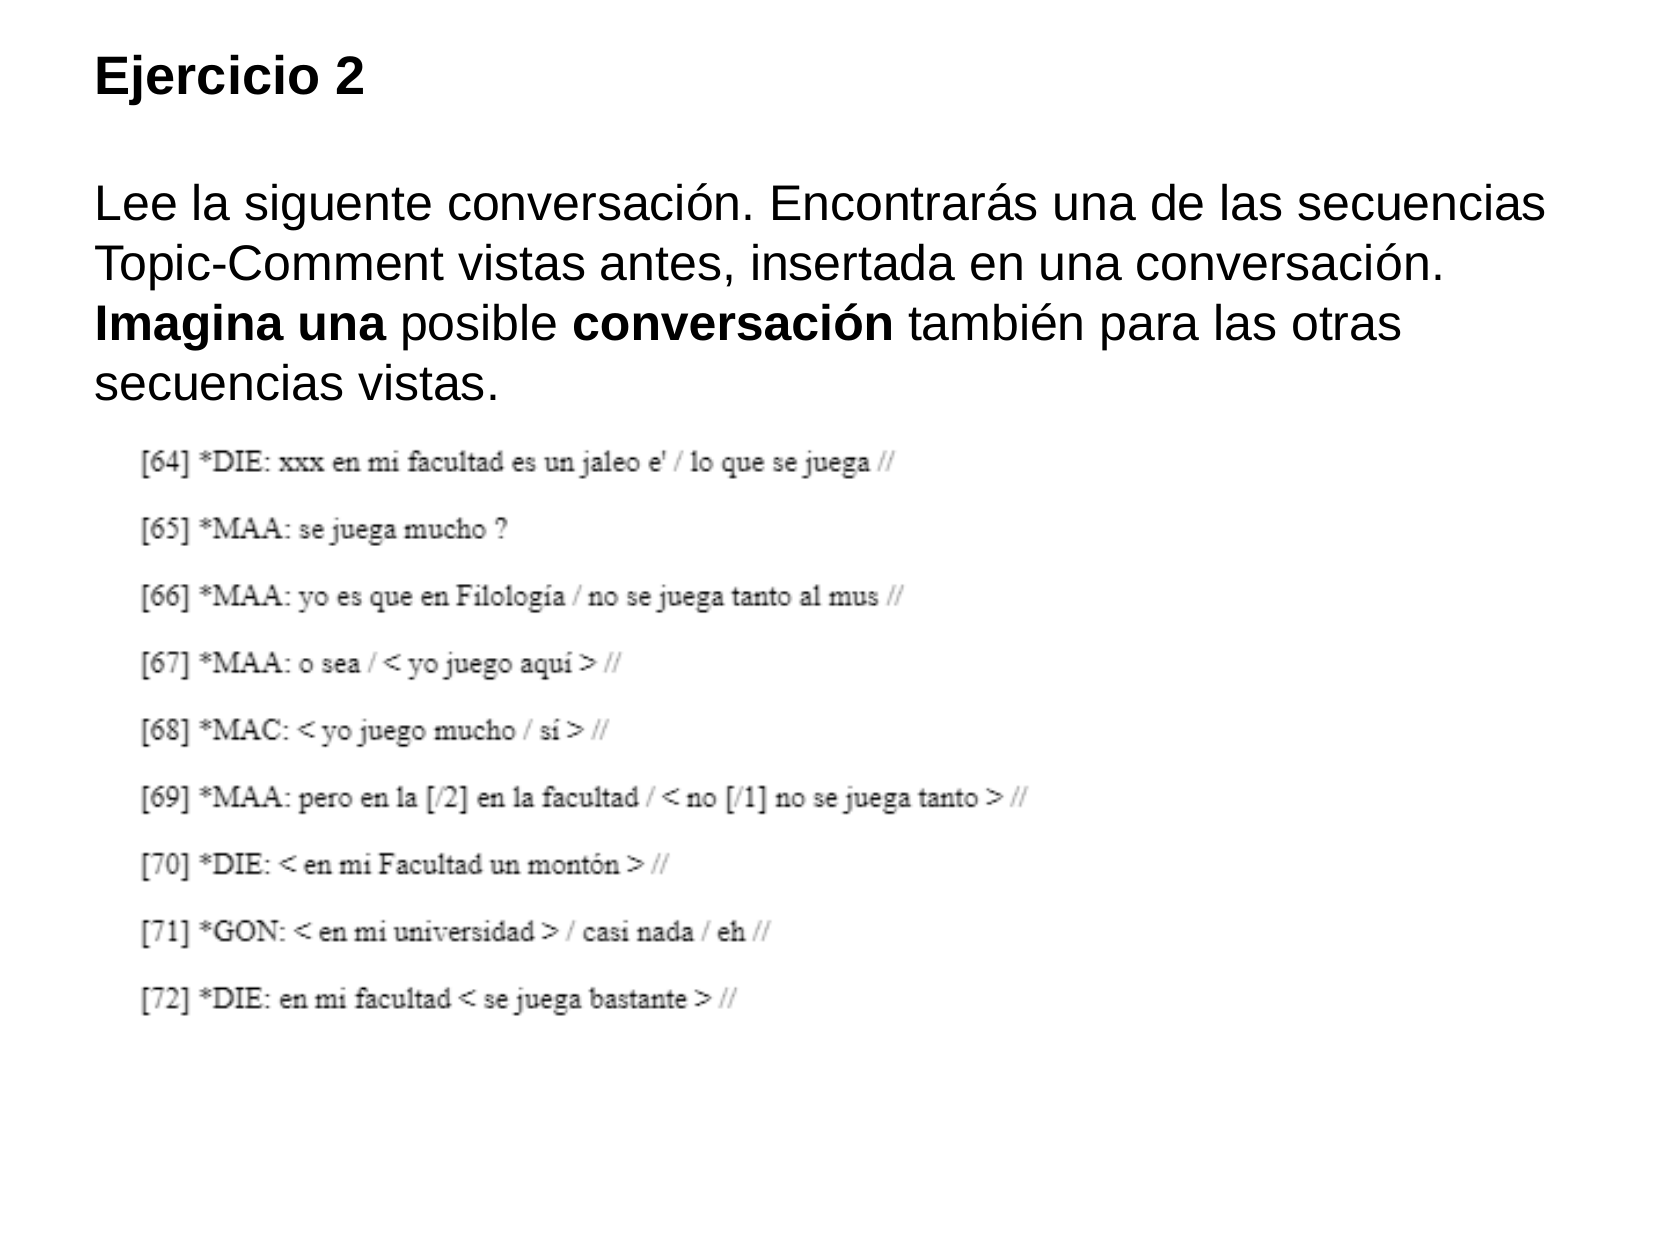

# Ejercicio 2 Lee la siguente conversación. Encontrarás una de las secuencias Topic-Comment vistas antes, insertada en una conversación. Imagina una posible conversación también para las otras secuencias vistas.